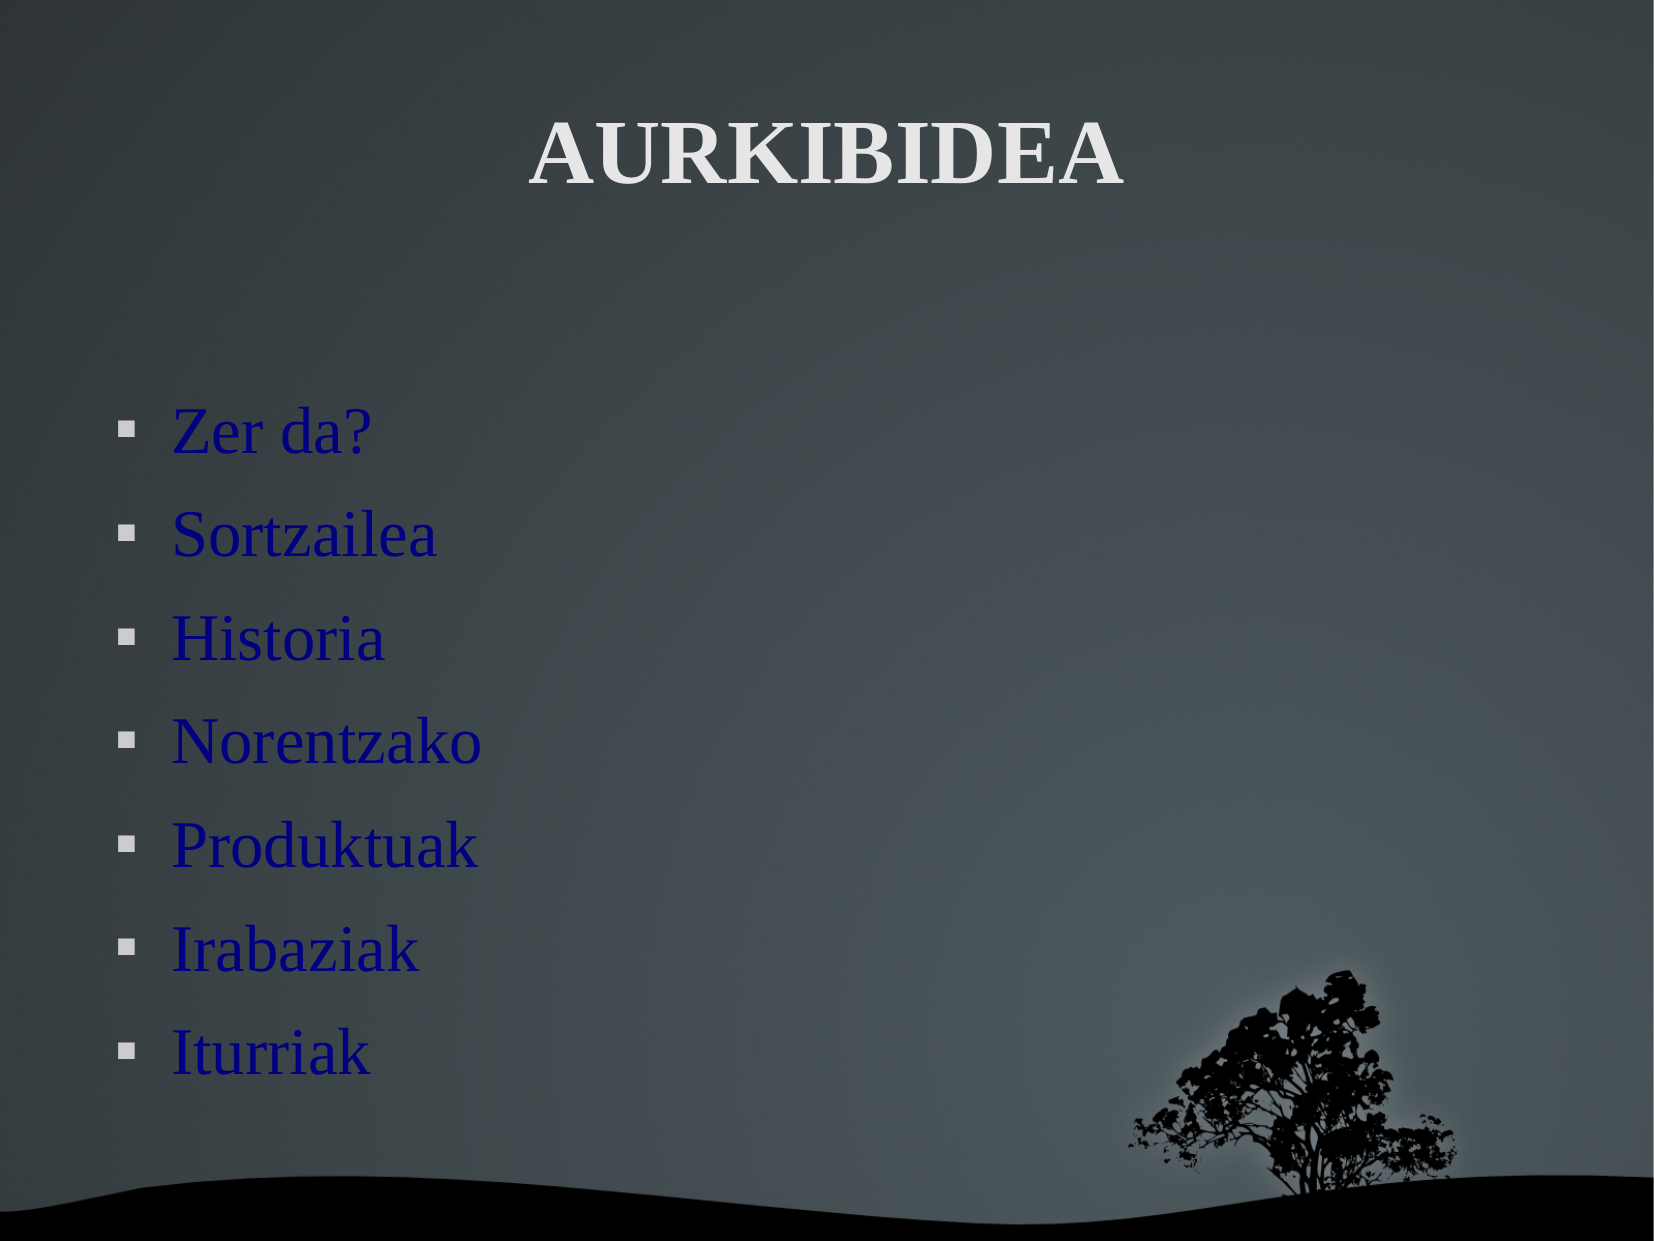

# AURKIBIDEA
Zer da?
Sortzailea
Historia
Norentzako
Produktuak
Irabaziak
Iturriak